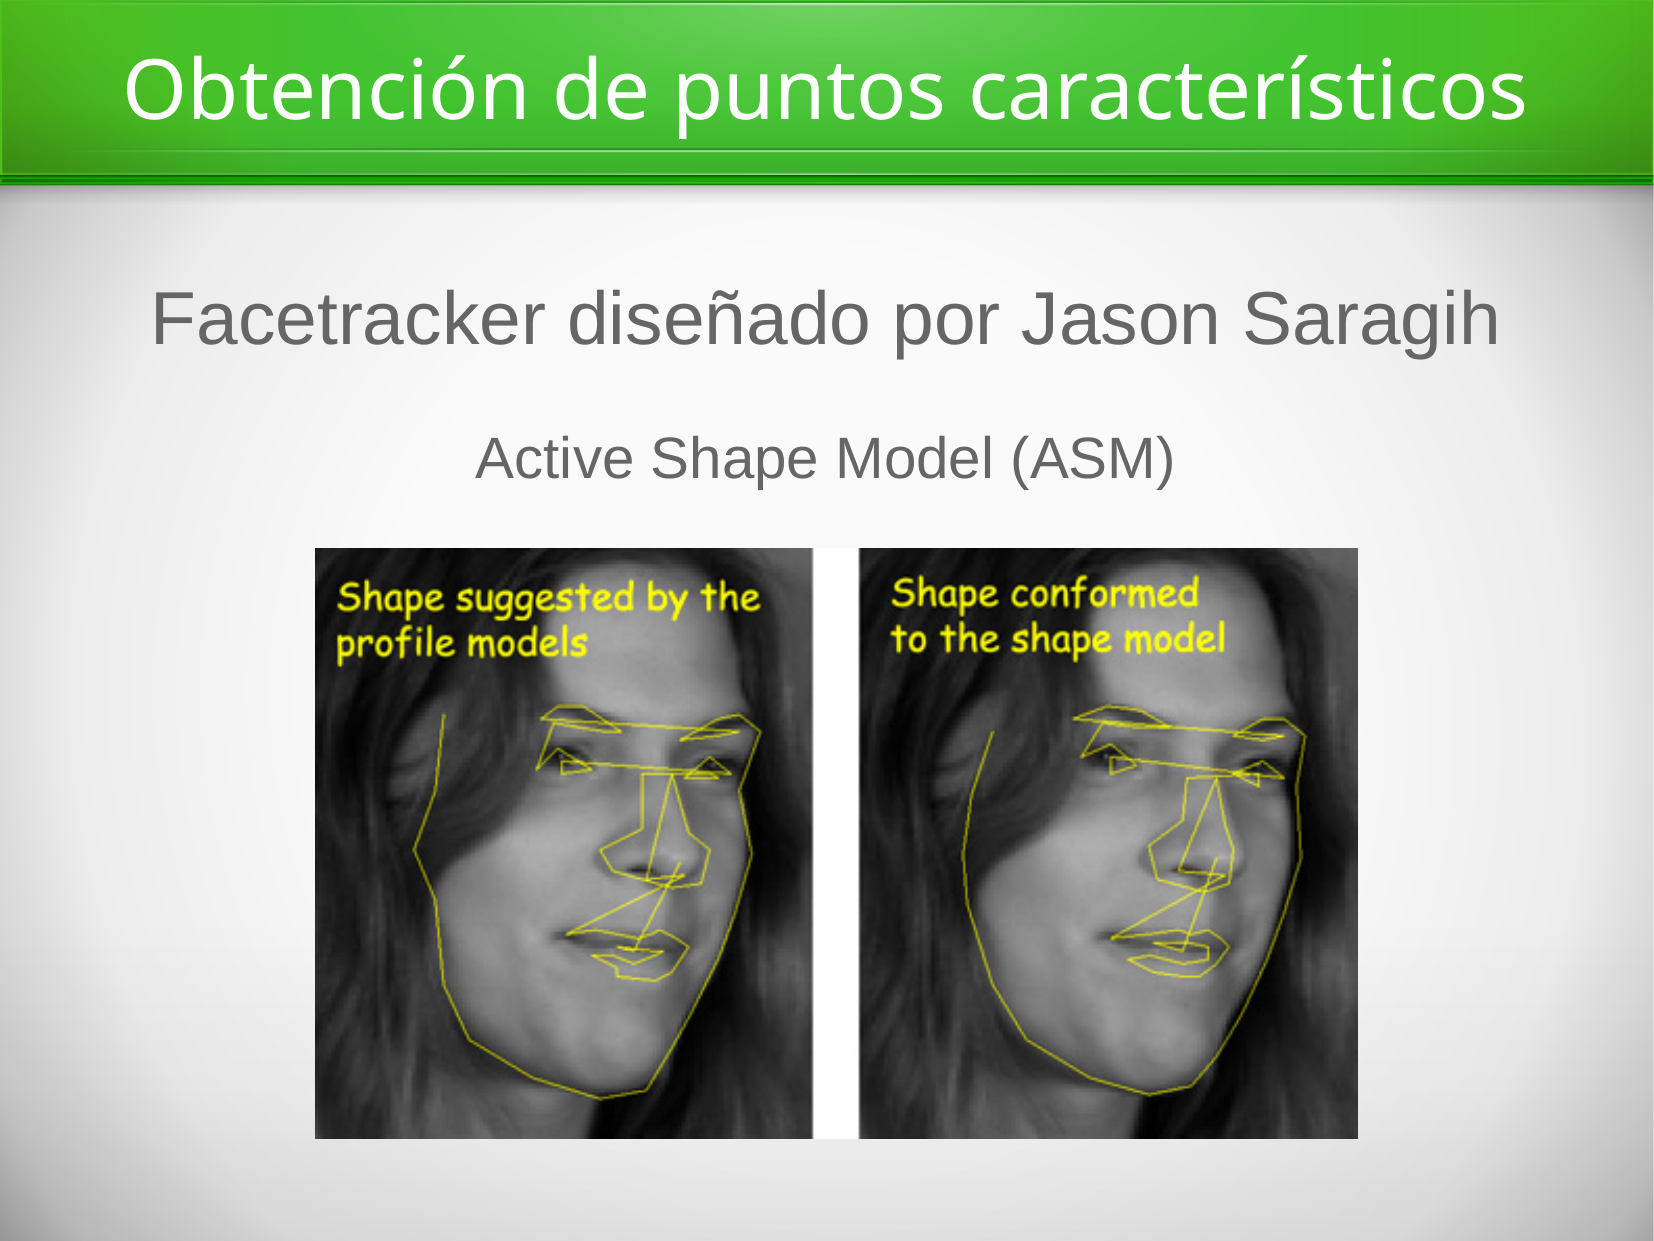

# Obtención de puntos característicos
Facetracker diseñado por Jason Saragih
Active Shape Model (ASM)